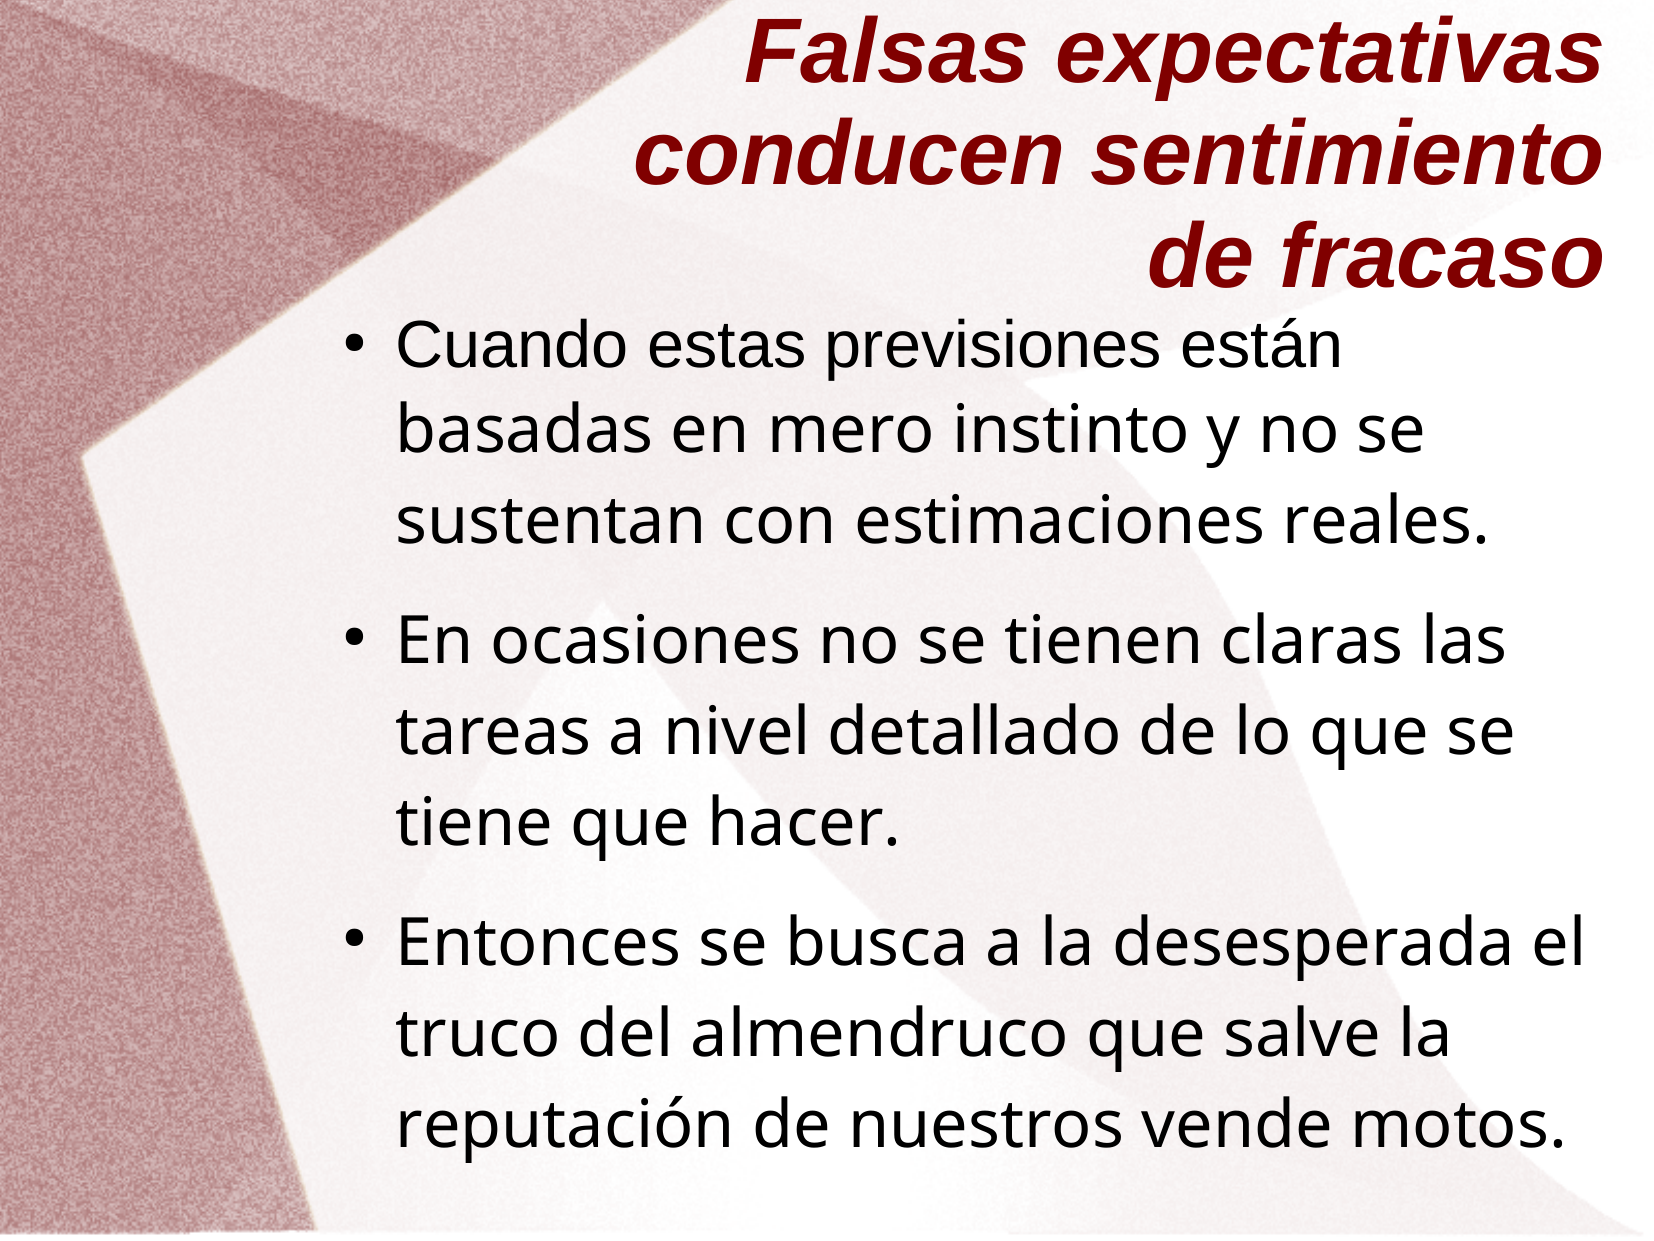

# Falsas expectativas conducen sentimiento de fracaso
Cuando estas previsiones están basadas en mero instinto y no se sustentan con estimaciones reales.
En ocasiones no se tienen claras las tareas a nivel detallado de lo que se tiene que hacer.
Entonces se busca a la desesperada el truco del almendruco que salve la reputación de nuestros vende motos.